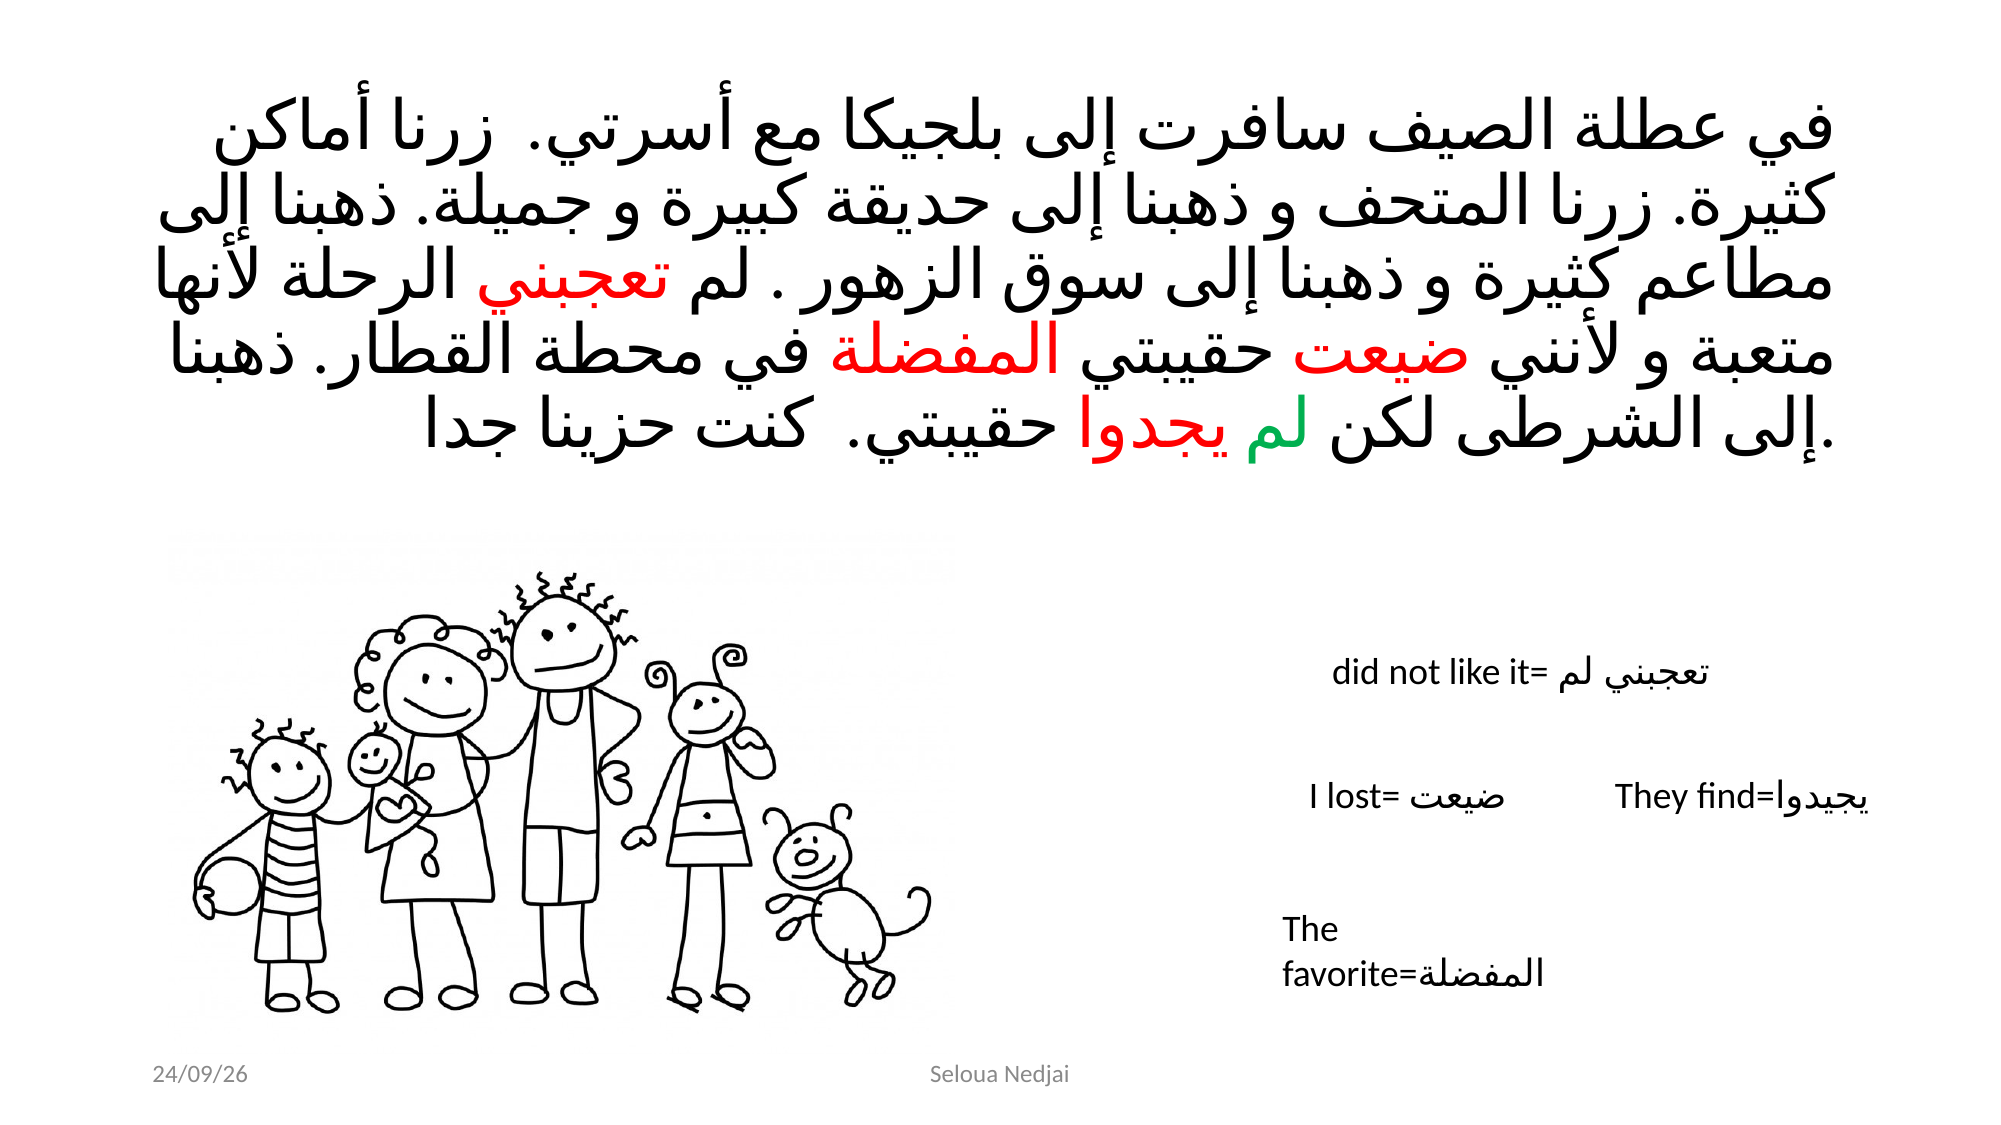

# في عطلة الصيف سافرت إلى بلجيكا مع أسرتي. زرنا أماكن كثيرة. زرنا المتحف و ذهبنا إلى حديقة كبيرة و جميلة. ذهبنا إلى مطاعم كثيرة و ذهبنا إلى سوق الزهور . لم تعجبني الرحلة لأنها متعبة و لأنني ضيعت حقيبتي المفضلة في محطة القطار. ذهبنا إلى الشرطى لكن لم يجدوا حقيبتي. كنت حزينا جدا.
did not like it= تعجبني لم
I lost= ضيعت
They find=يجيدوا
The favorite=المفضلة
Seloua Nedjai